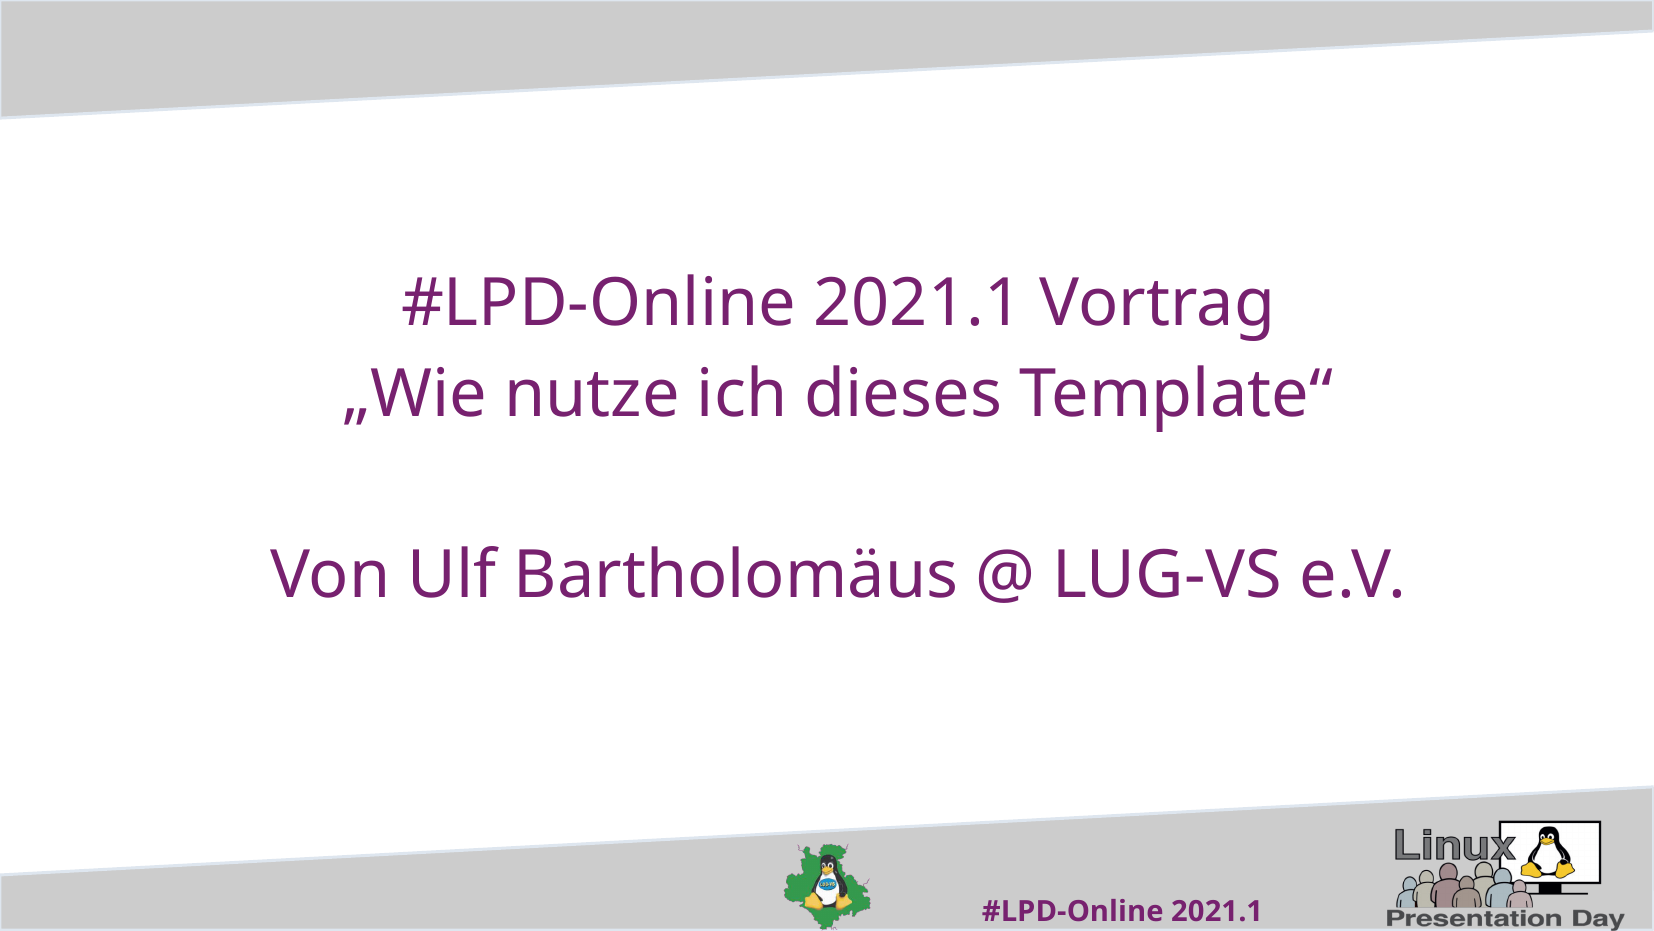

# #LPD-Online 2021.1 Vortrag
„Wie nutze ich dieses Template“
Von Ulf Bartholomäus @ LUG-VS e.V.